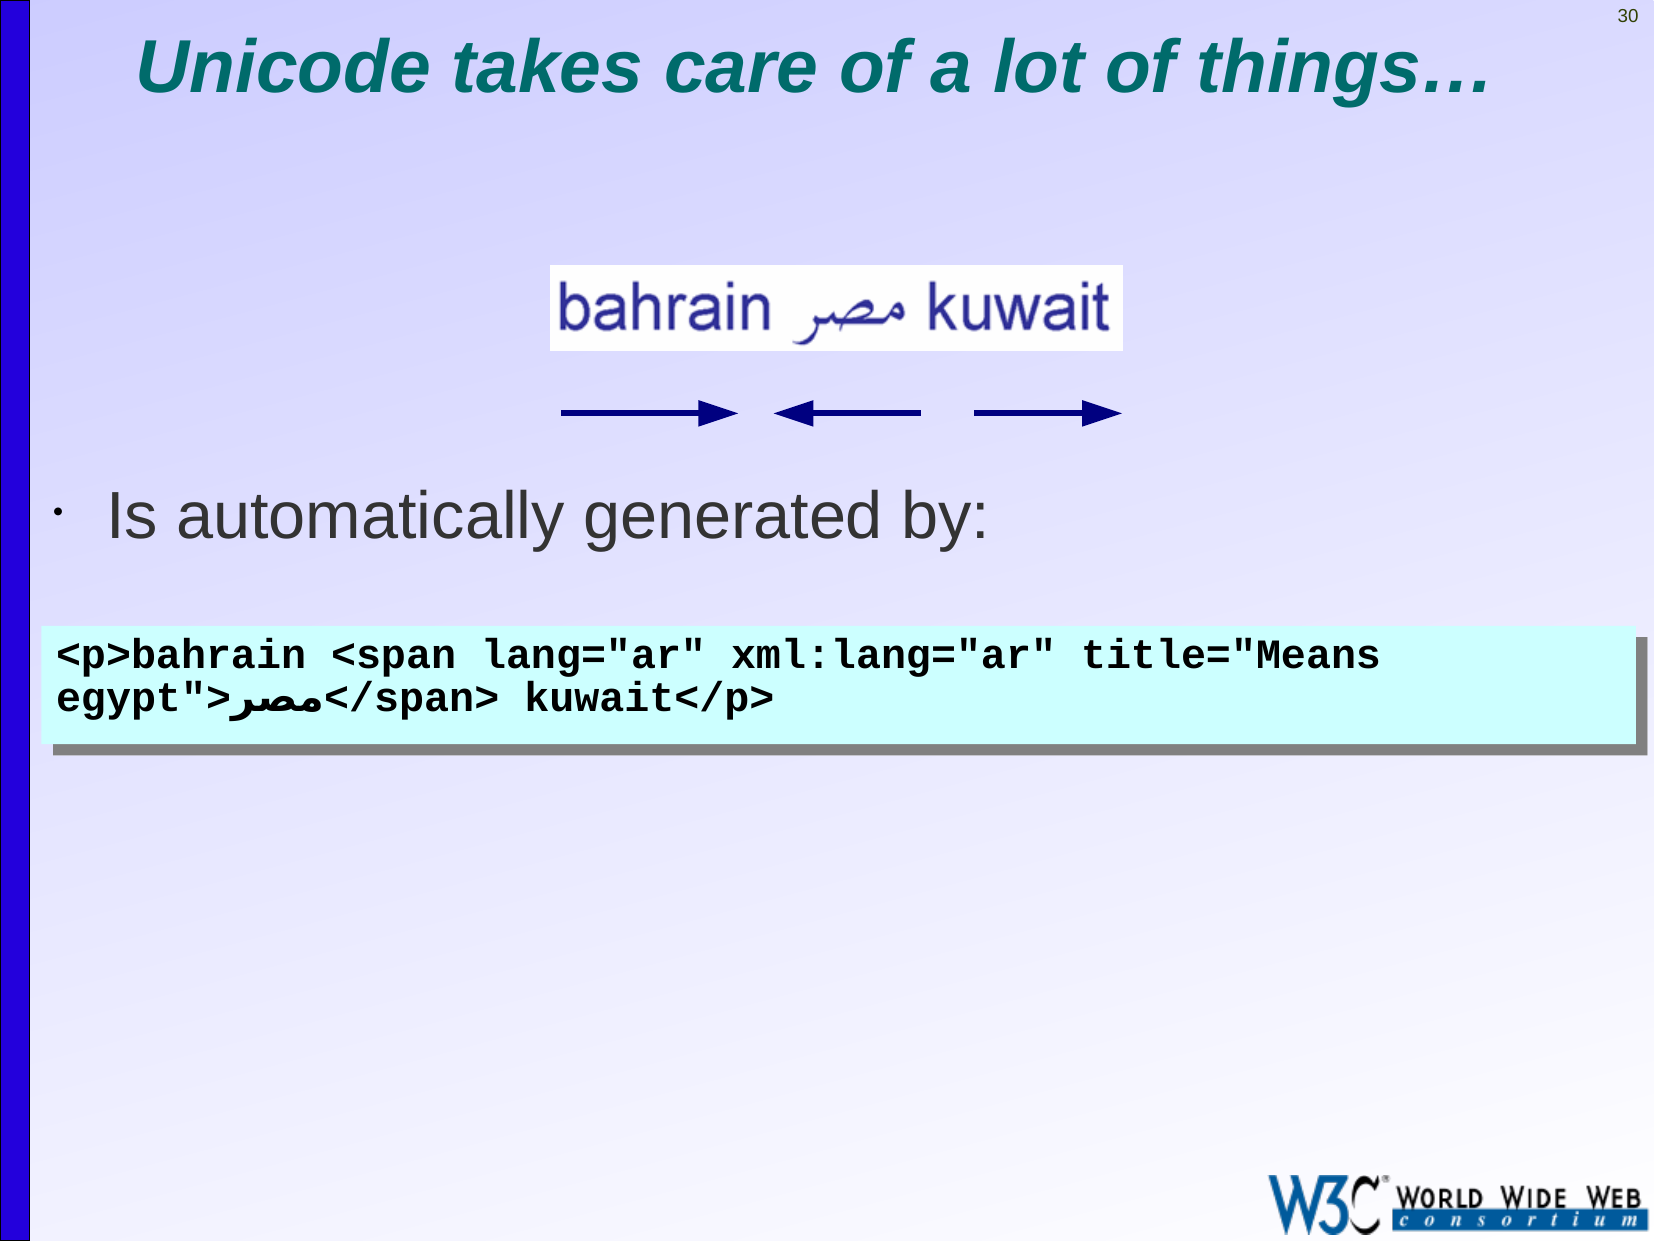

# Unicode takes care of a lot of things…
Is automatically generated by:
<p>bahrain <span lang="ar" xml:lang="ar" title="Means egypt">مصر</span> kuwait</p>